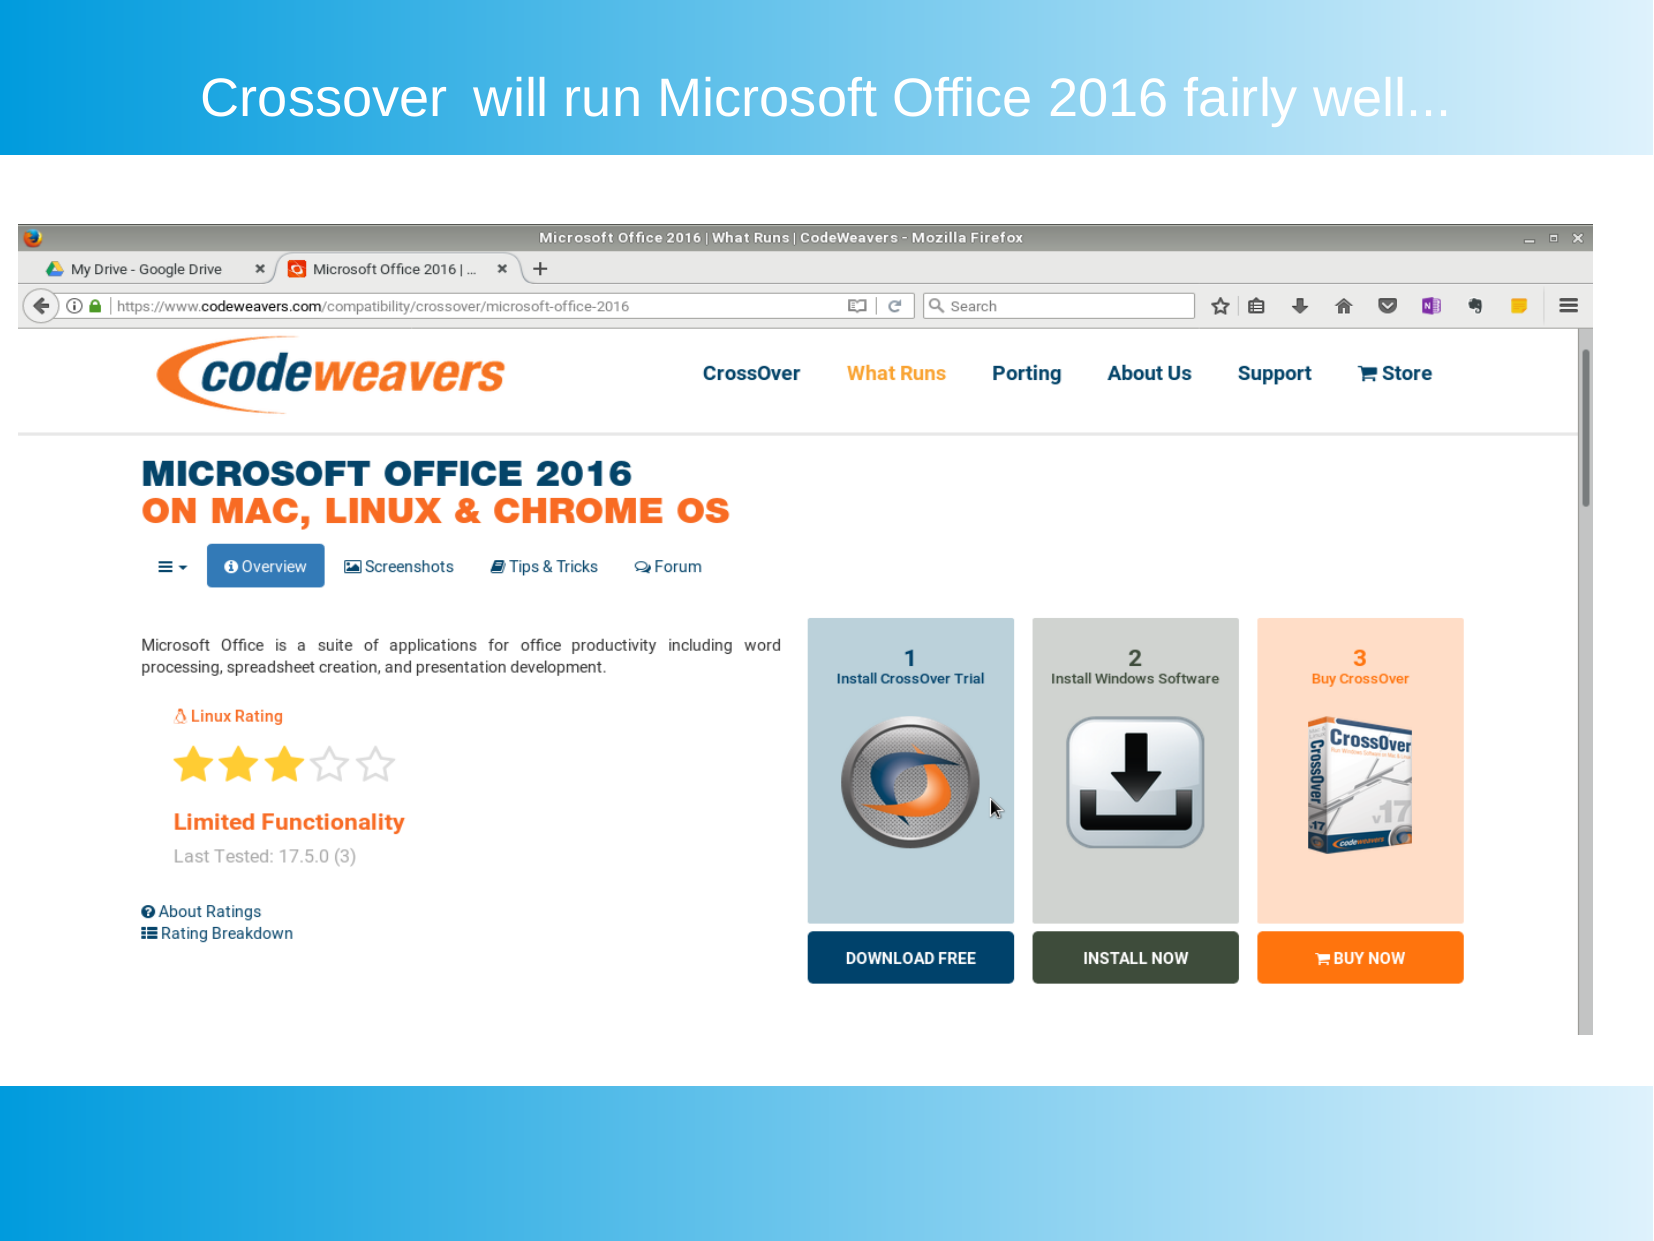

# Crossover will run Microsoft Office 2016 fairly well...